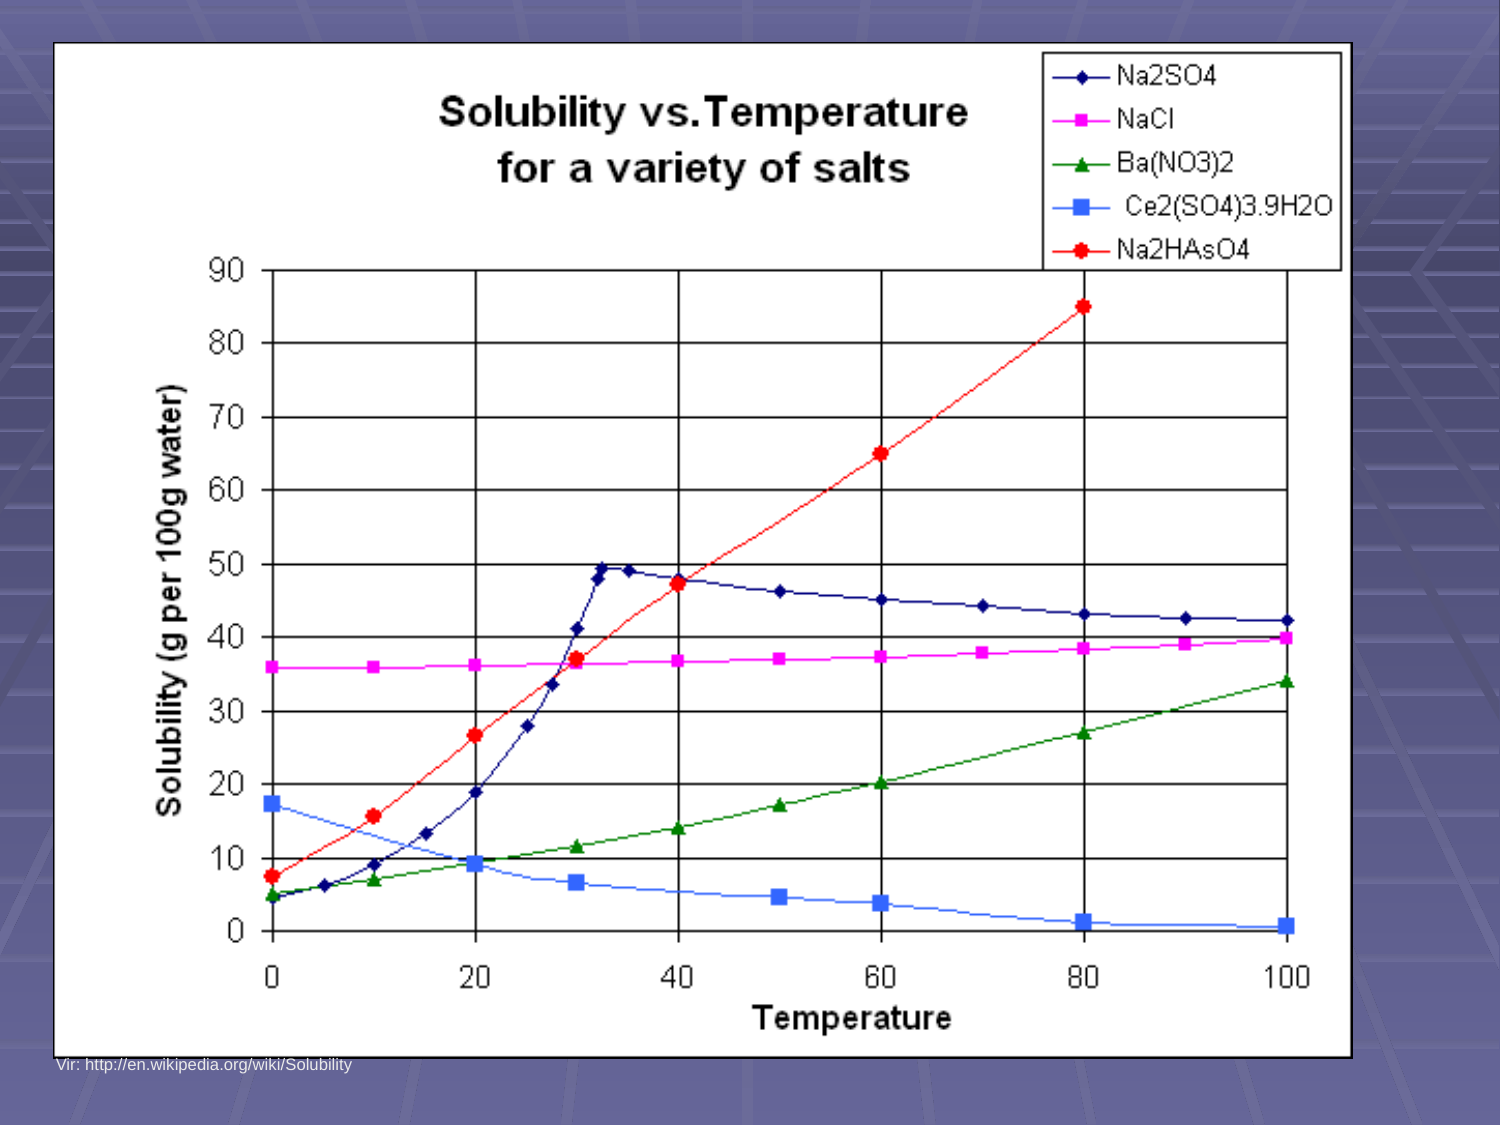

Vir: http://en.wikipedia.org/wiki/Solubility
# Topnost
voda 
organska topila 
viša se s temperaturo
raztopina prevaja el. tok
Vir: : www.osbos.si